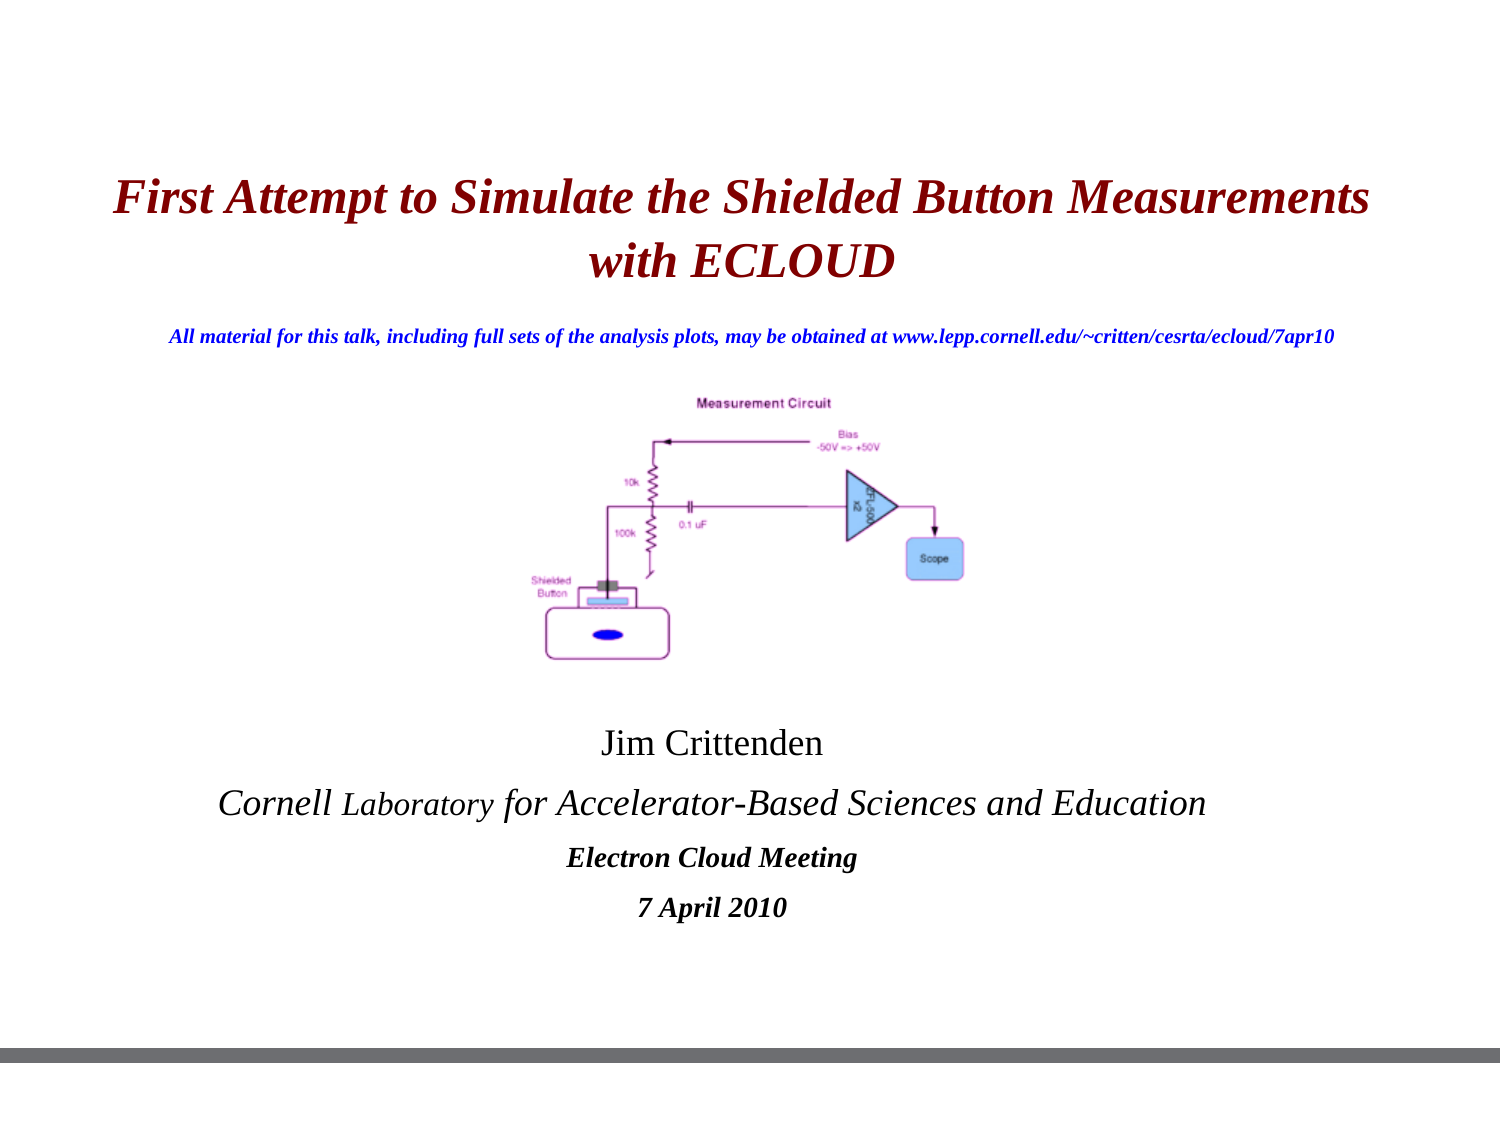

# First Attempt to Simulate the Shielded Button Measurements with ECLOUD
 All material for this talk, including full sets of the analysis plots, may be obtained at www.lepp.cornell.edu/~critten/cesrta/ecloud/7apr10
Jim Crittenden
Cornell Laboratory for Accelerator-Based Sciences and Education
Electron Cloud Meeting
7 April 2010